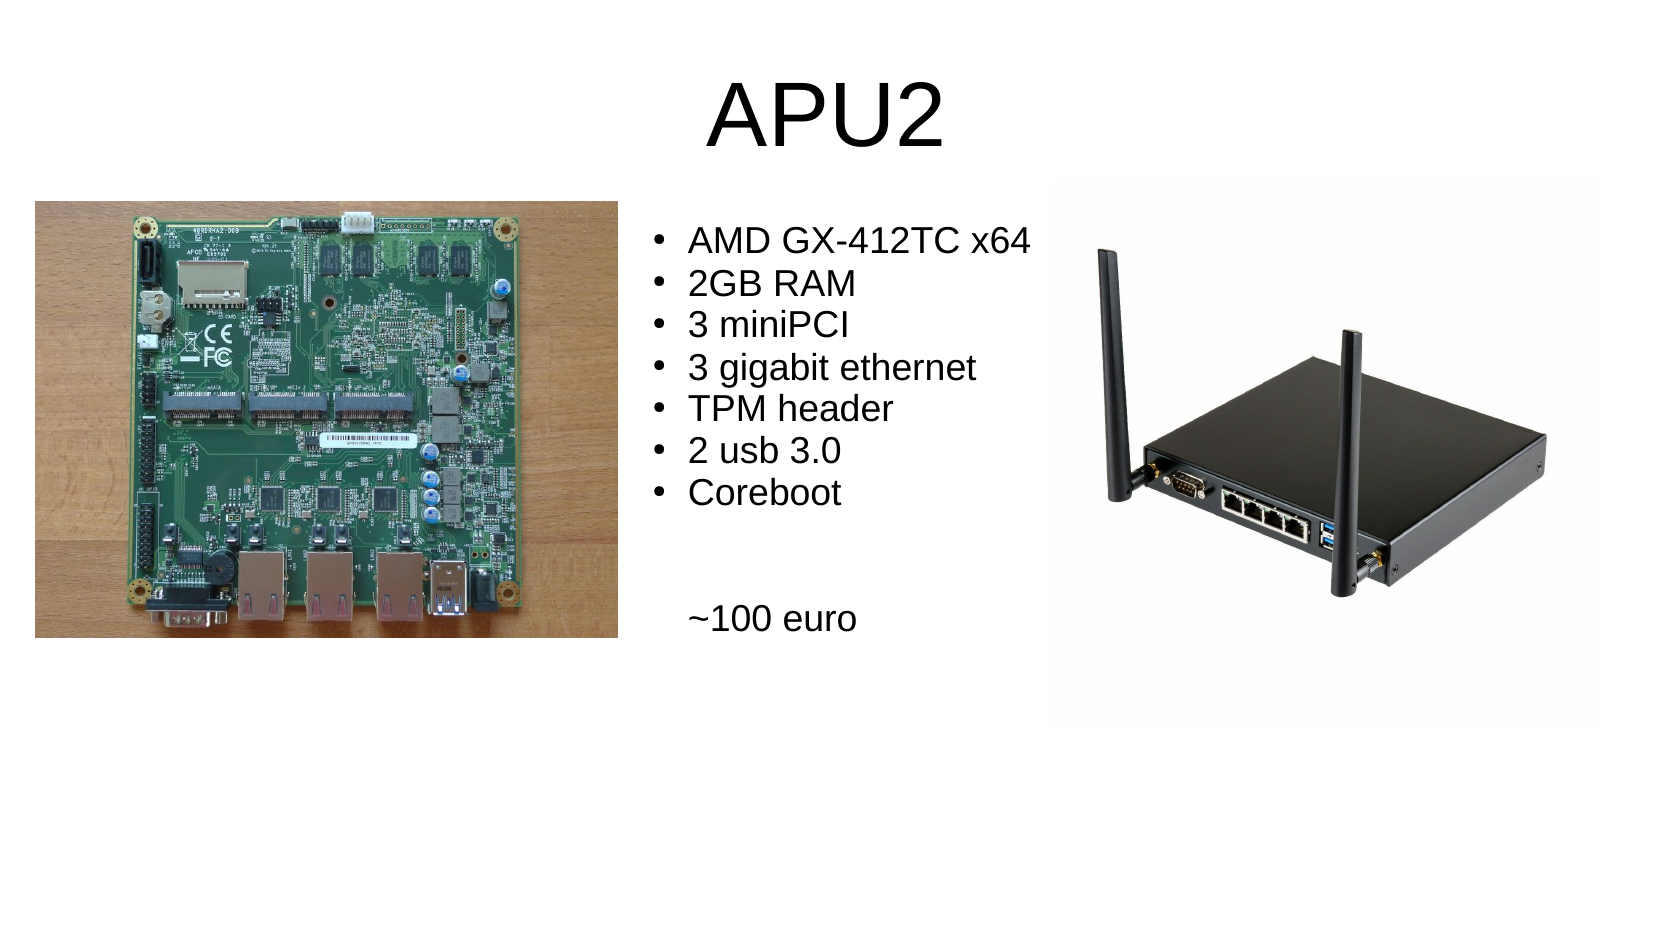

# APU2
AMD GX-412TC x64
2GB RAM
3 miniPCI
3 gigabit ethernet
TPM header
2 usb 3.0
Coreboot
~100 euro